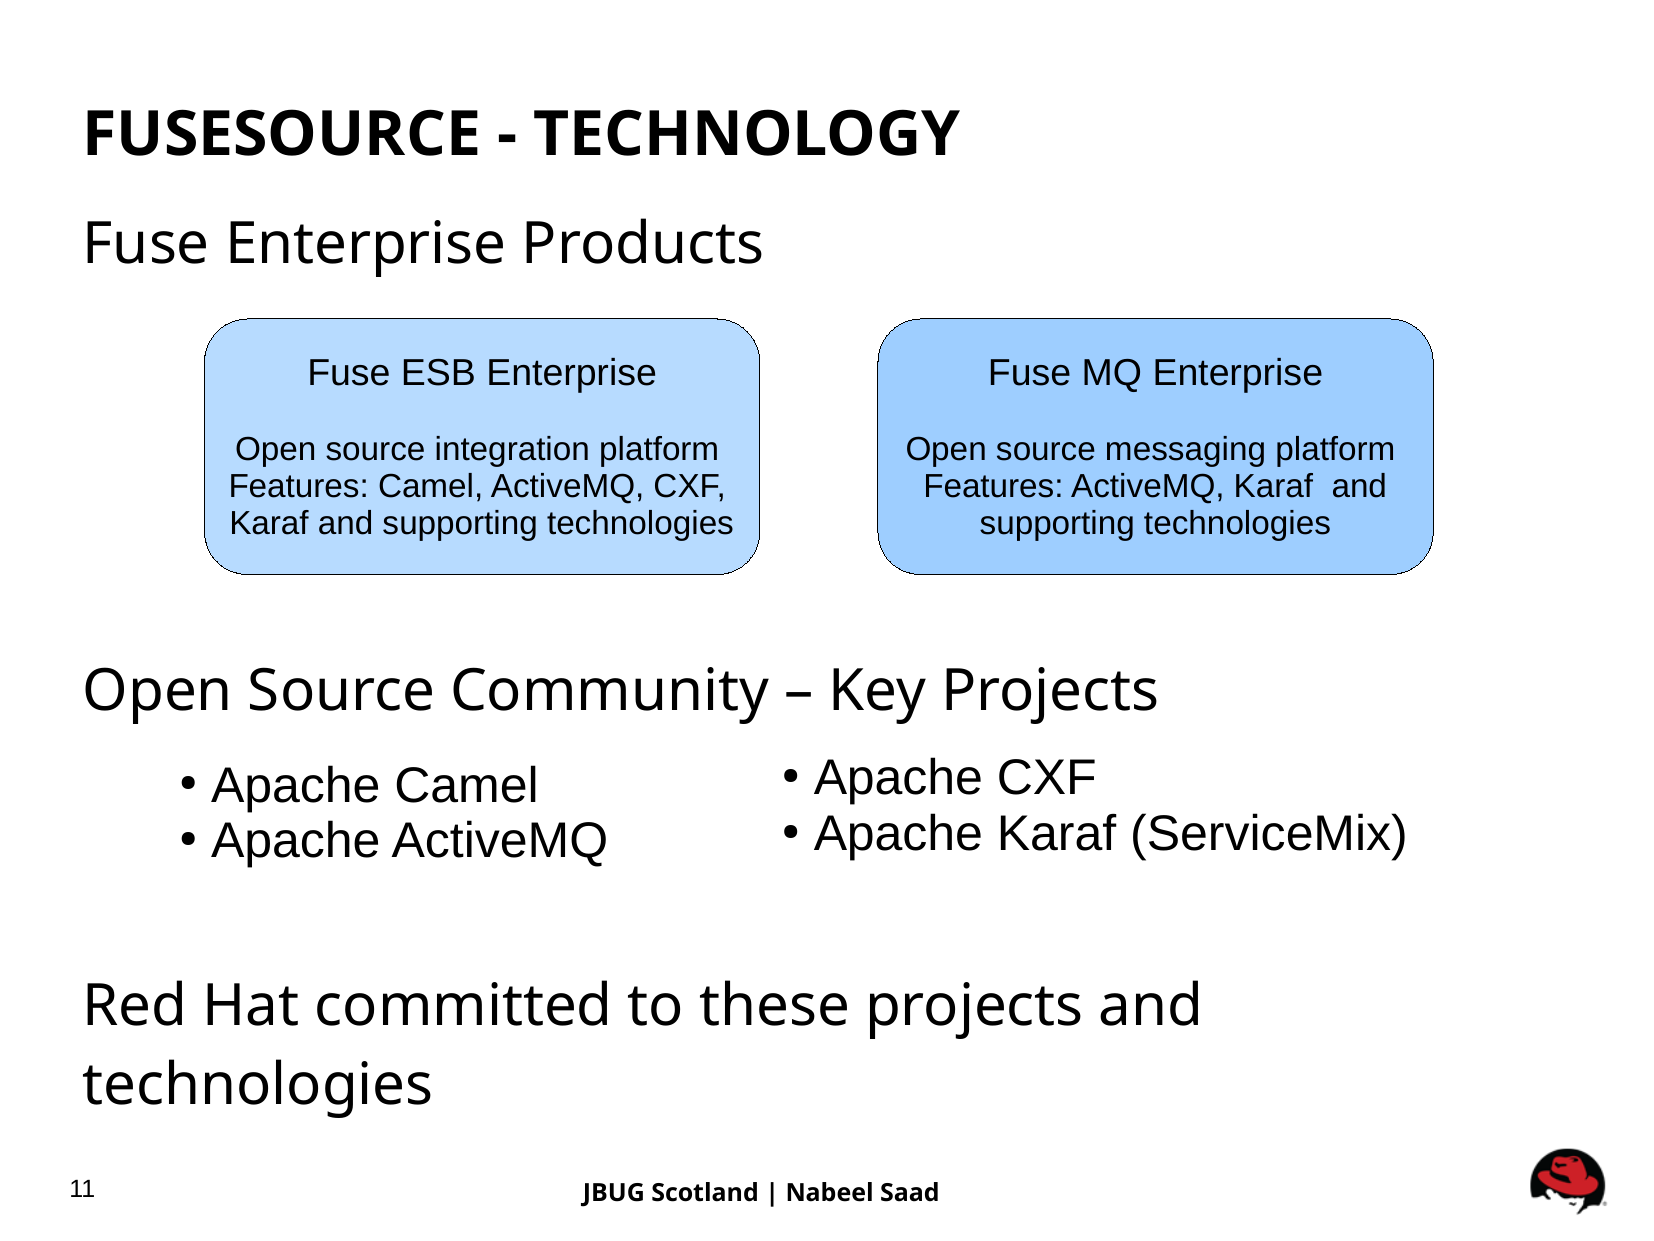

FUSESOURCE - TECHNOLOGY
# Fuse Enterprise Products
Open Source Community – Key Projects
Red Hat committed to these projects and technologies
Fuse ESB Enterprise
Open source integration platform
Features: Camel, ActiveMQ, CXF,
Karaf and supporting technologies
Fuse MQ Enterprise
Open source messaging platform
Features: ActiveMQ, Karaf and
supporting technologies
 Apache CXF
 Apache Karaf (ServiceMix)
 Apache Camel
 Apache ActiveMQ